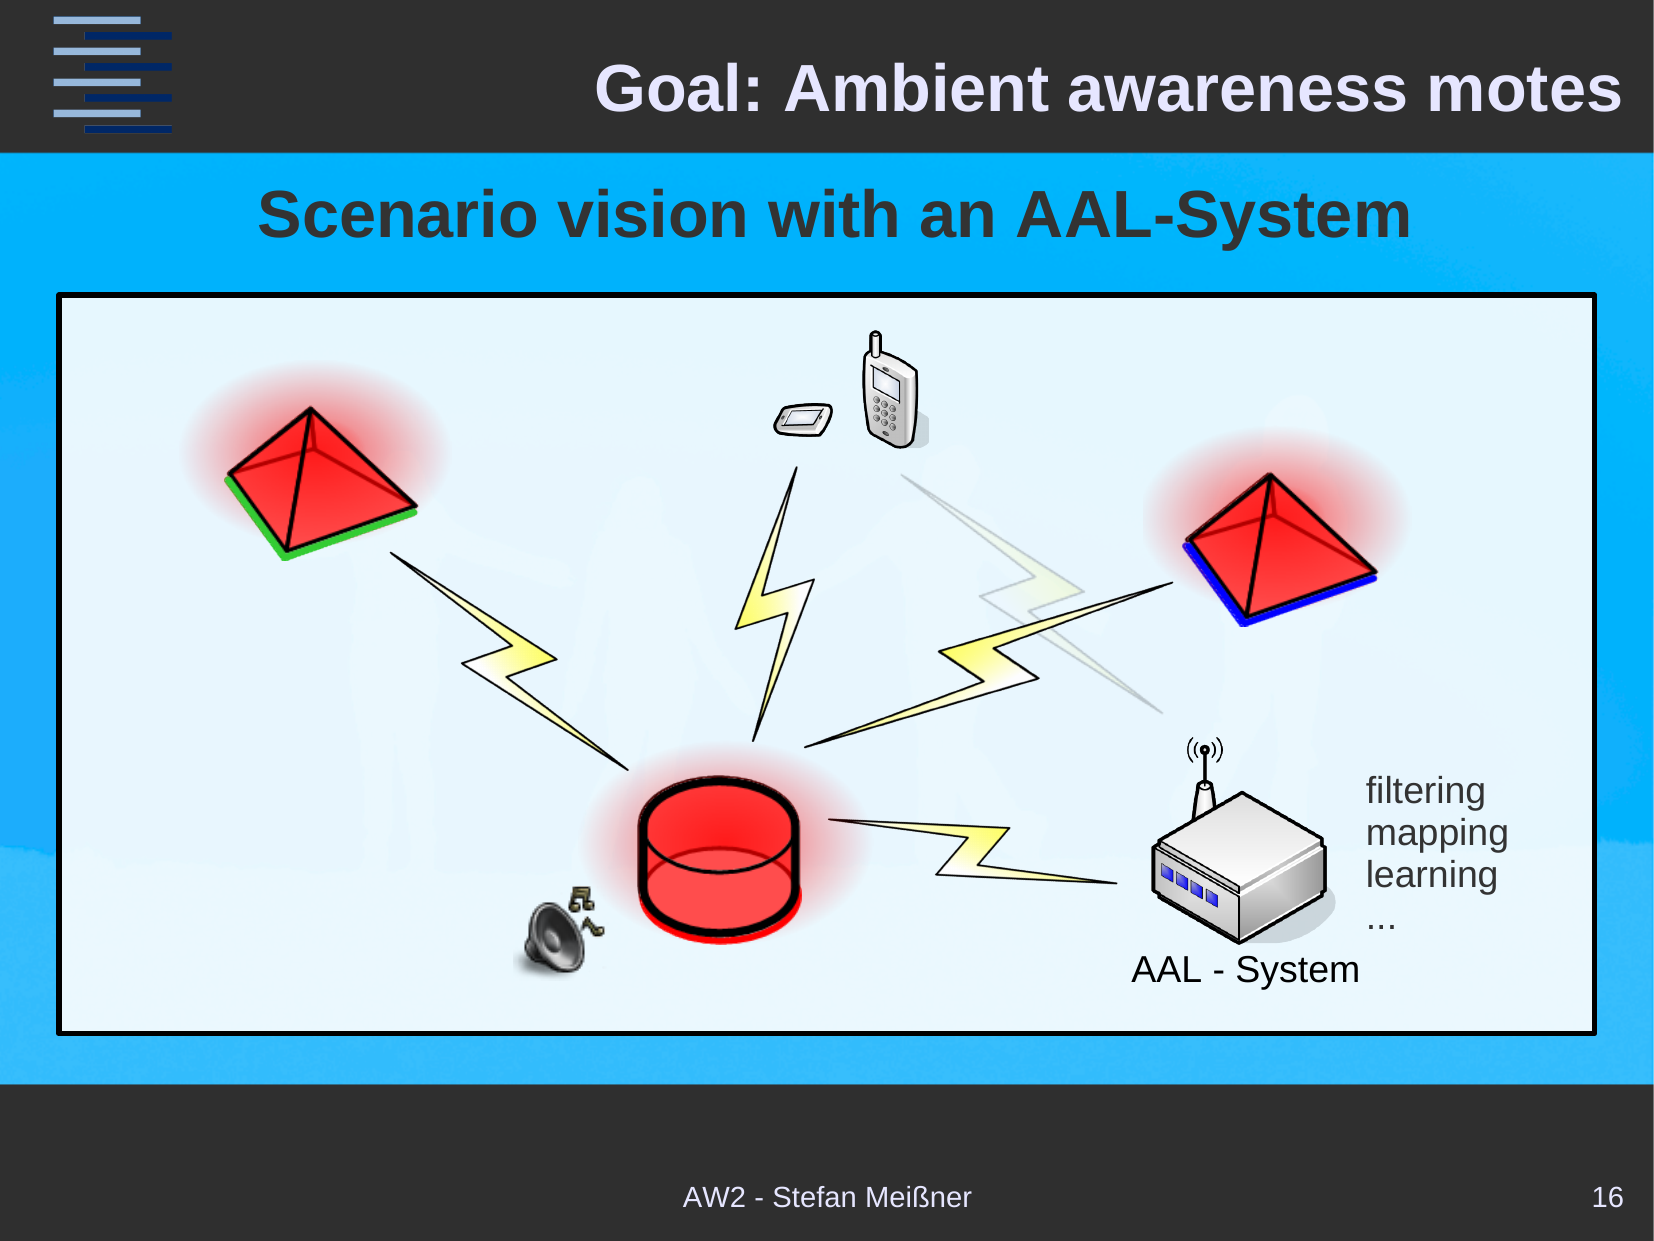

# Goal: Ambient awareness motes
Scenario vision with an AAL-System
AAL - System
 filtering
 mapping
 learning
 ...
AW2 - Stefan Meißner
16